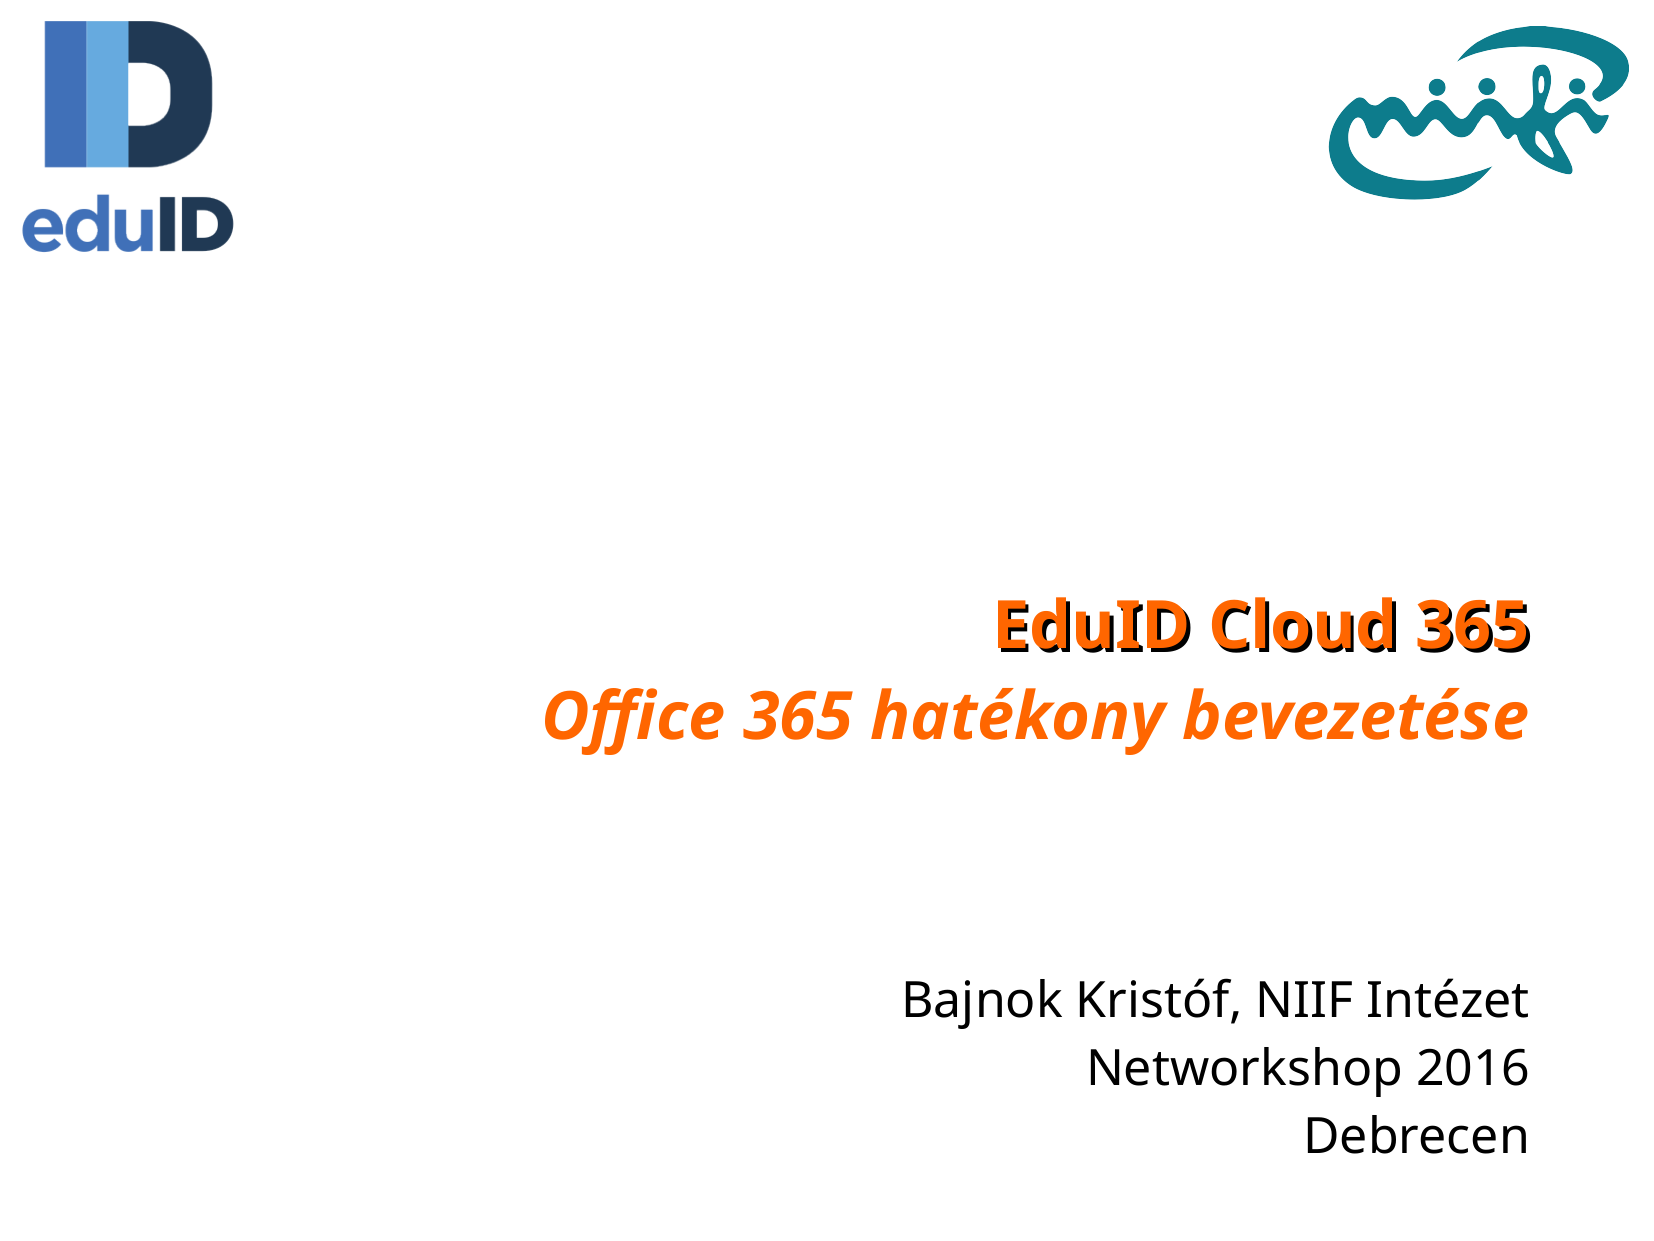

#
EduID Cloud 365
Office 365 hatékony bevezetése
Bajnok Kristóf, NIIF Intézet
Networkshop 2016
Debrecen